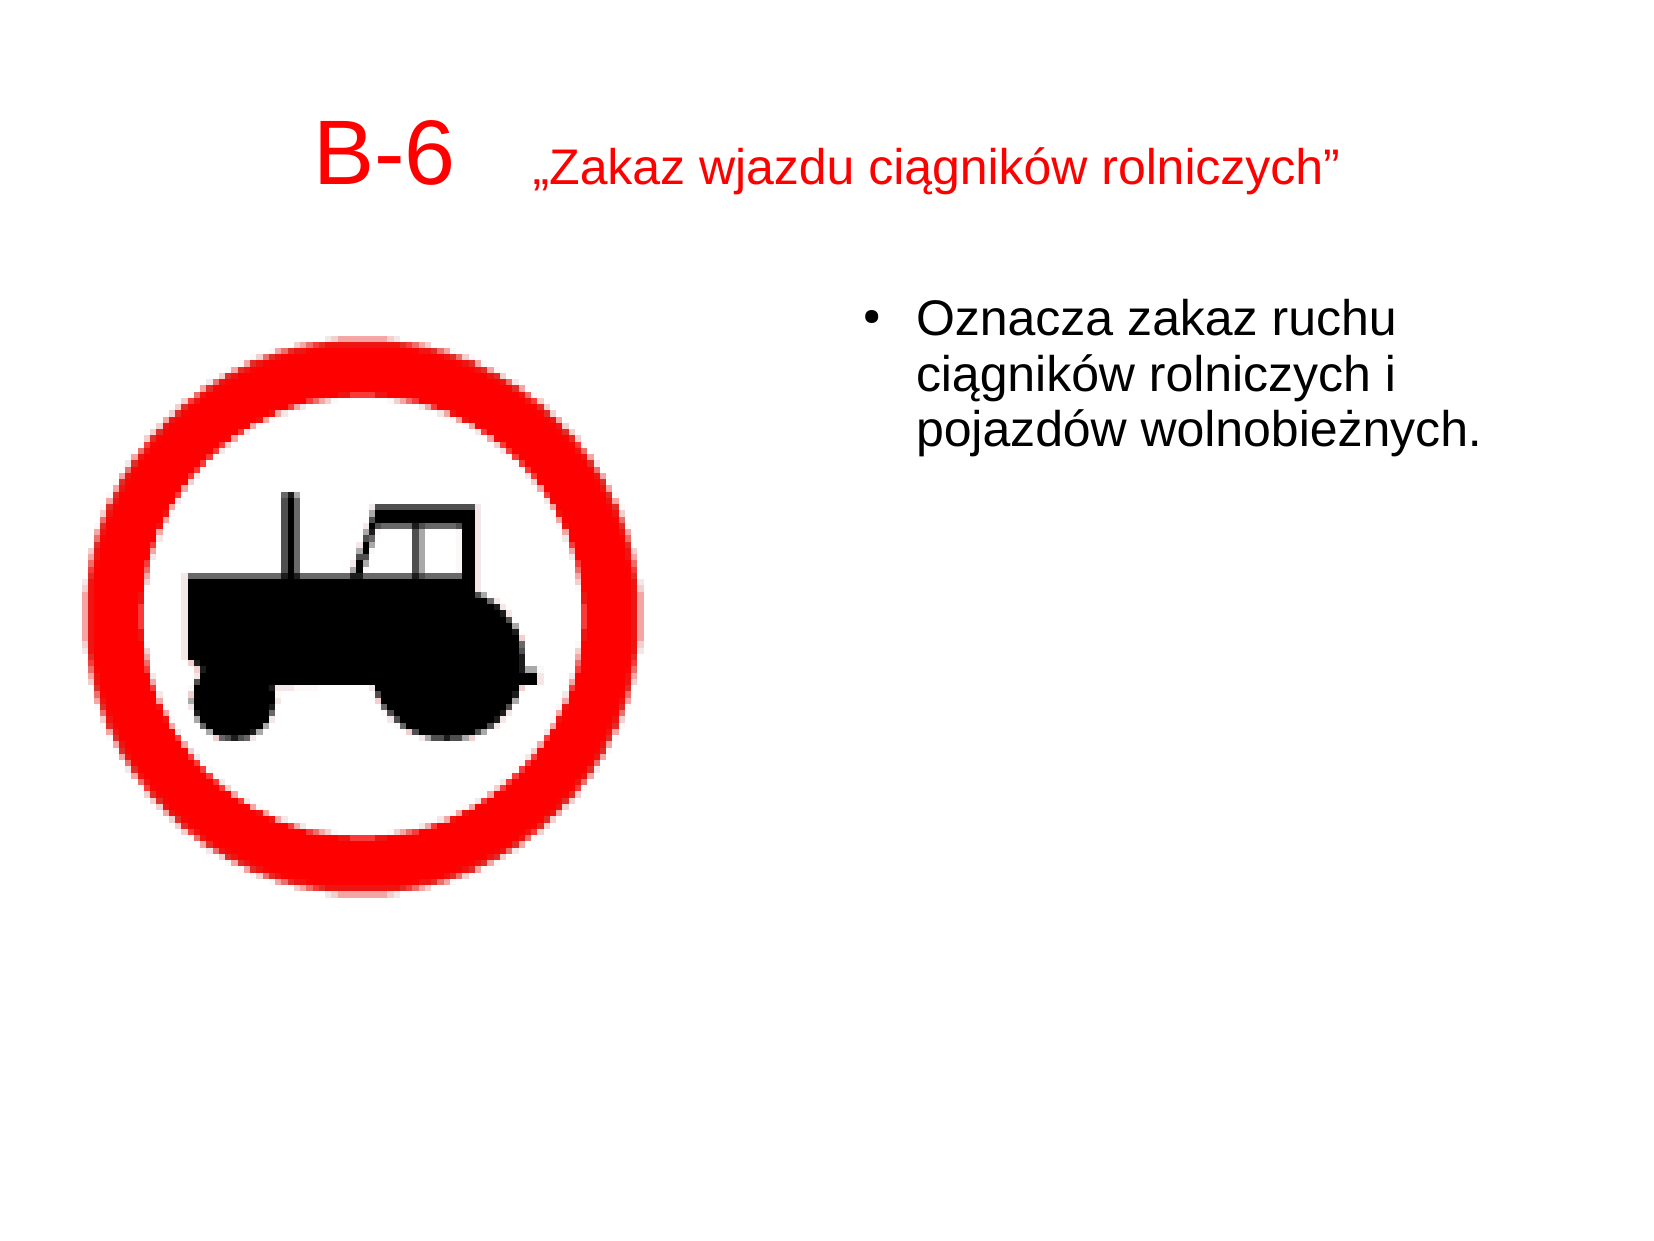

# B-6 „Zakaz wjazdu ciągników rolniczych”
Oznacza zakaz ruchu ciągników rolniczych i pojazdów wolnobieżnych.